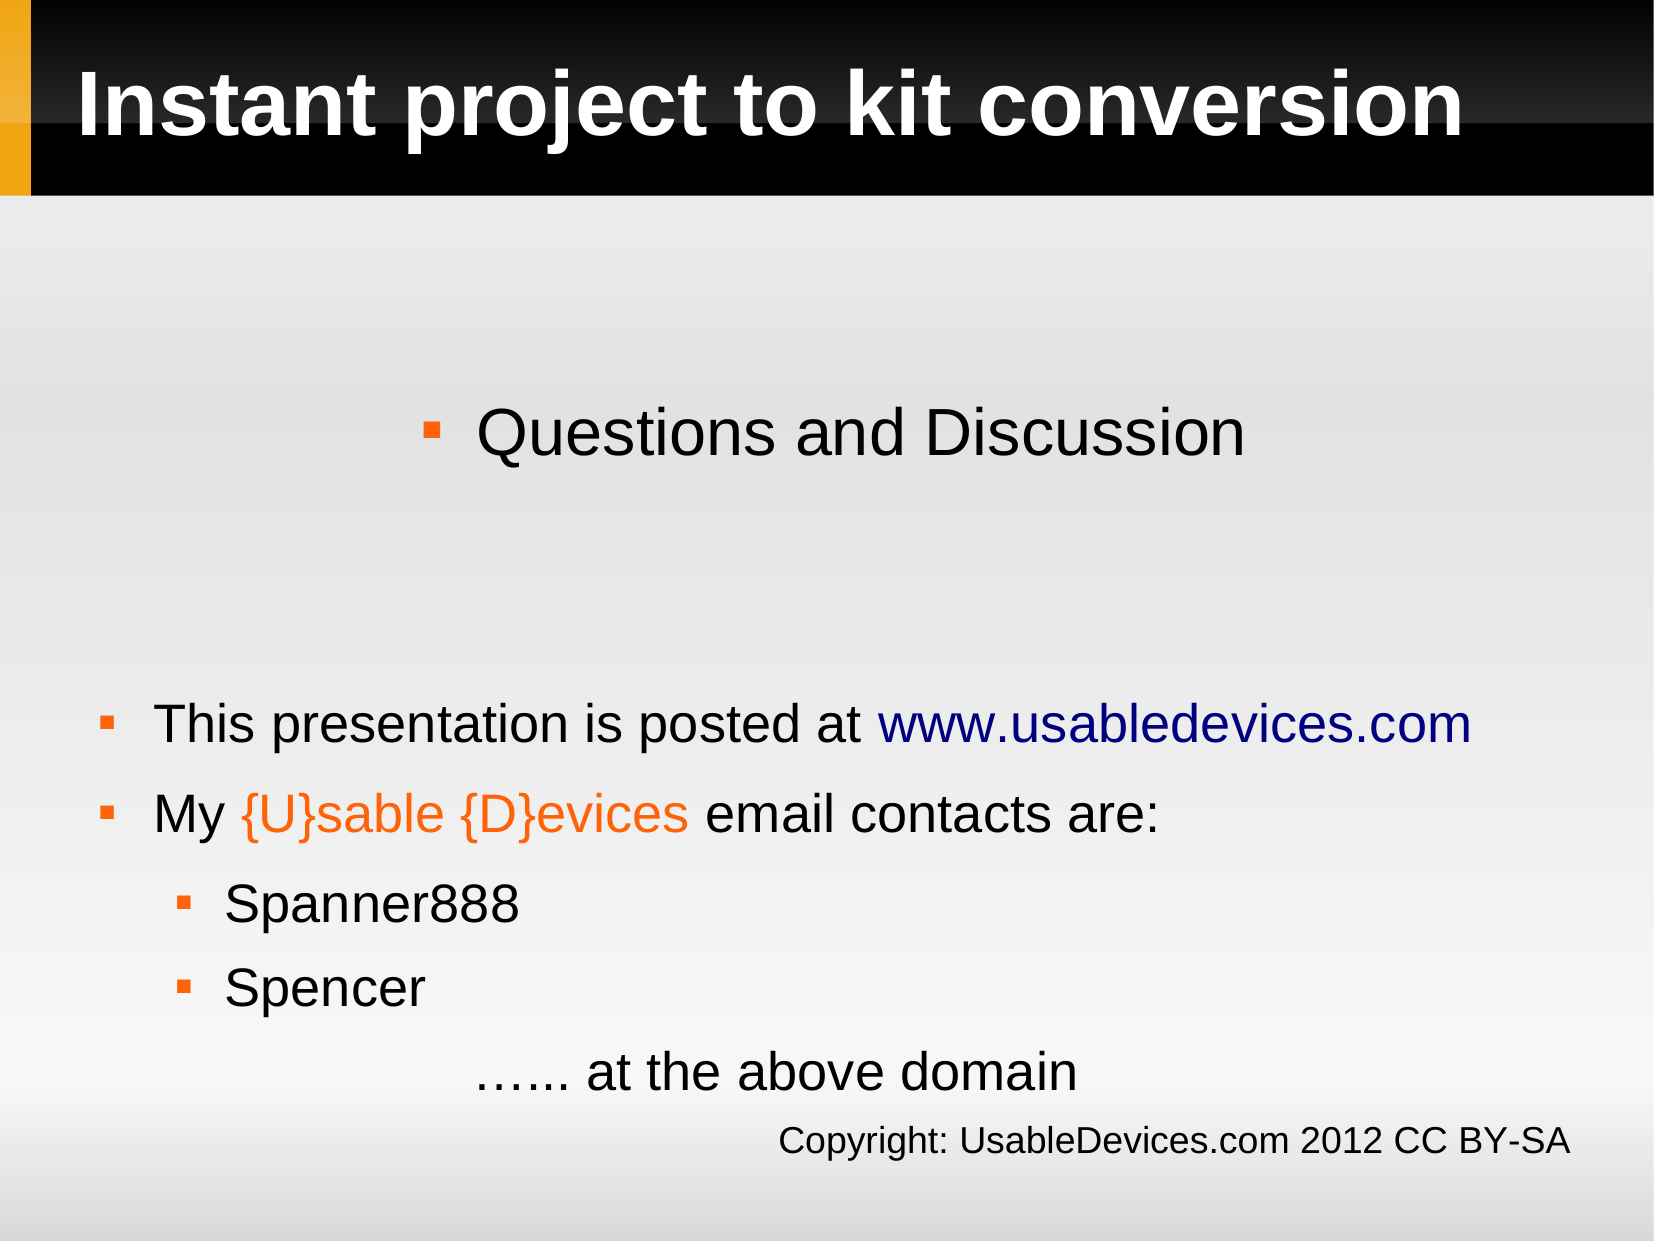

# Instant project to kit conversion
Questions and Discussion
This presentation is posted at www.usabledevices.com
My {U}sable {D}evices email contacts are:
Spanner888
Spencer
…... at the above domain
Copyright: UsableDevices.com 2012 CC BY-SA